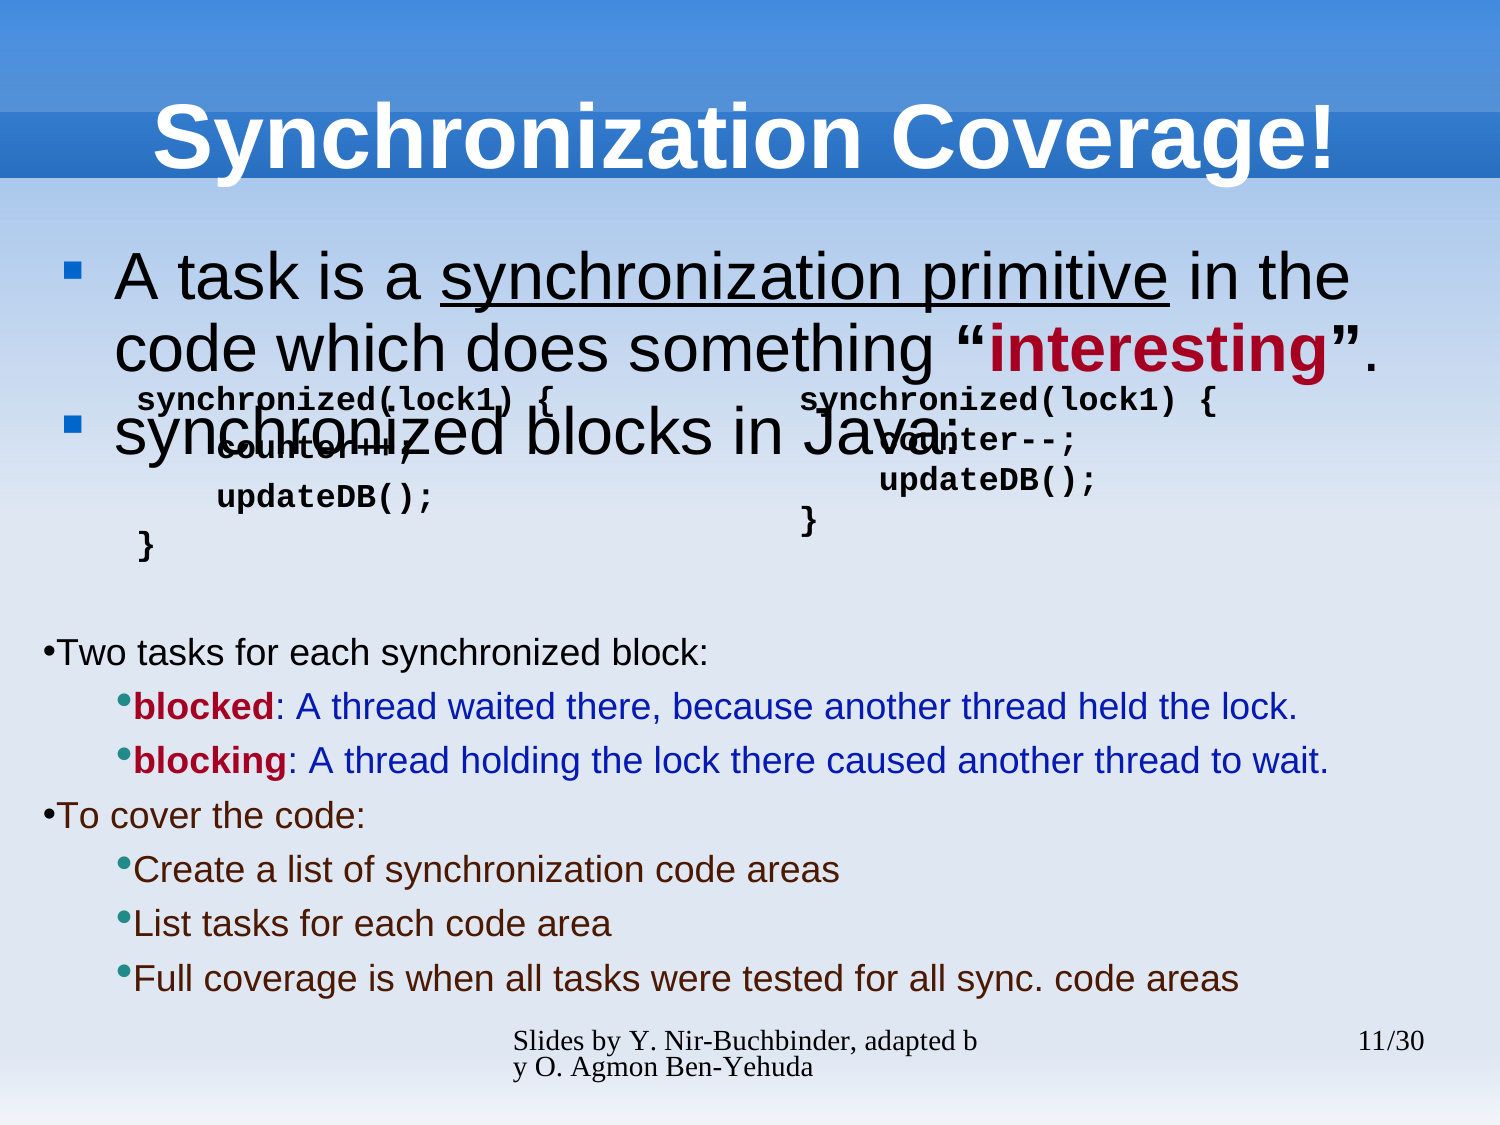

# Synchronization Coverage!
A task is a synchronization primitive in the code which does something “interesting”.
synchronized blocks in Java:
synchronized(lock1) {
 counter++;
 updateDB();
}
synchronized(lock1) {
 counter--;
 updateDB();
}
Two tasks for each synchronized block:
blocked: A thread waited there, because another thread held the lock.
blocking: A thread holding the lock there caused another thread to wait.
To cover the code:
Create a list of synchronization code areas
List tasks for each code area
Full coverage is when all tasks were tested for all sync. code areas
Slides by Y. Nir-Buchbinder, adapted by O. Agmon Ben-Yehuda
11